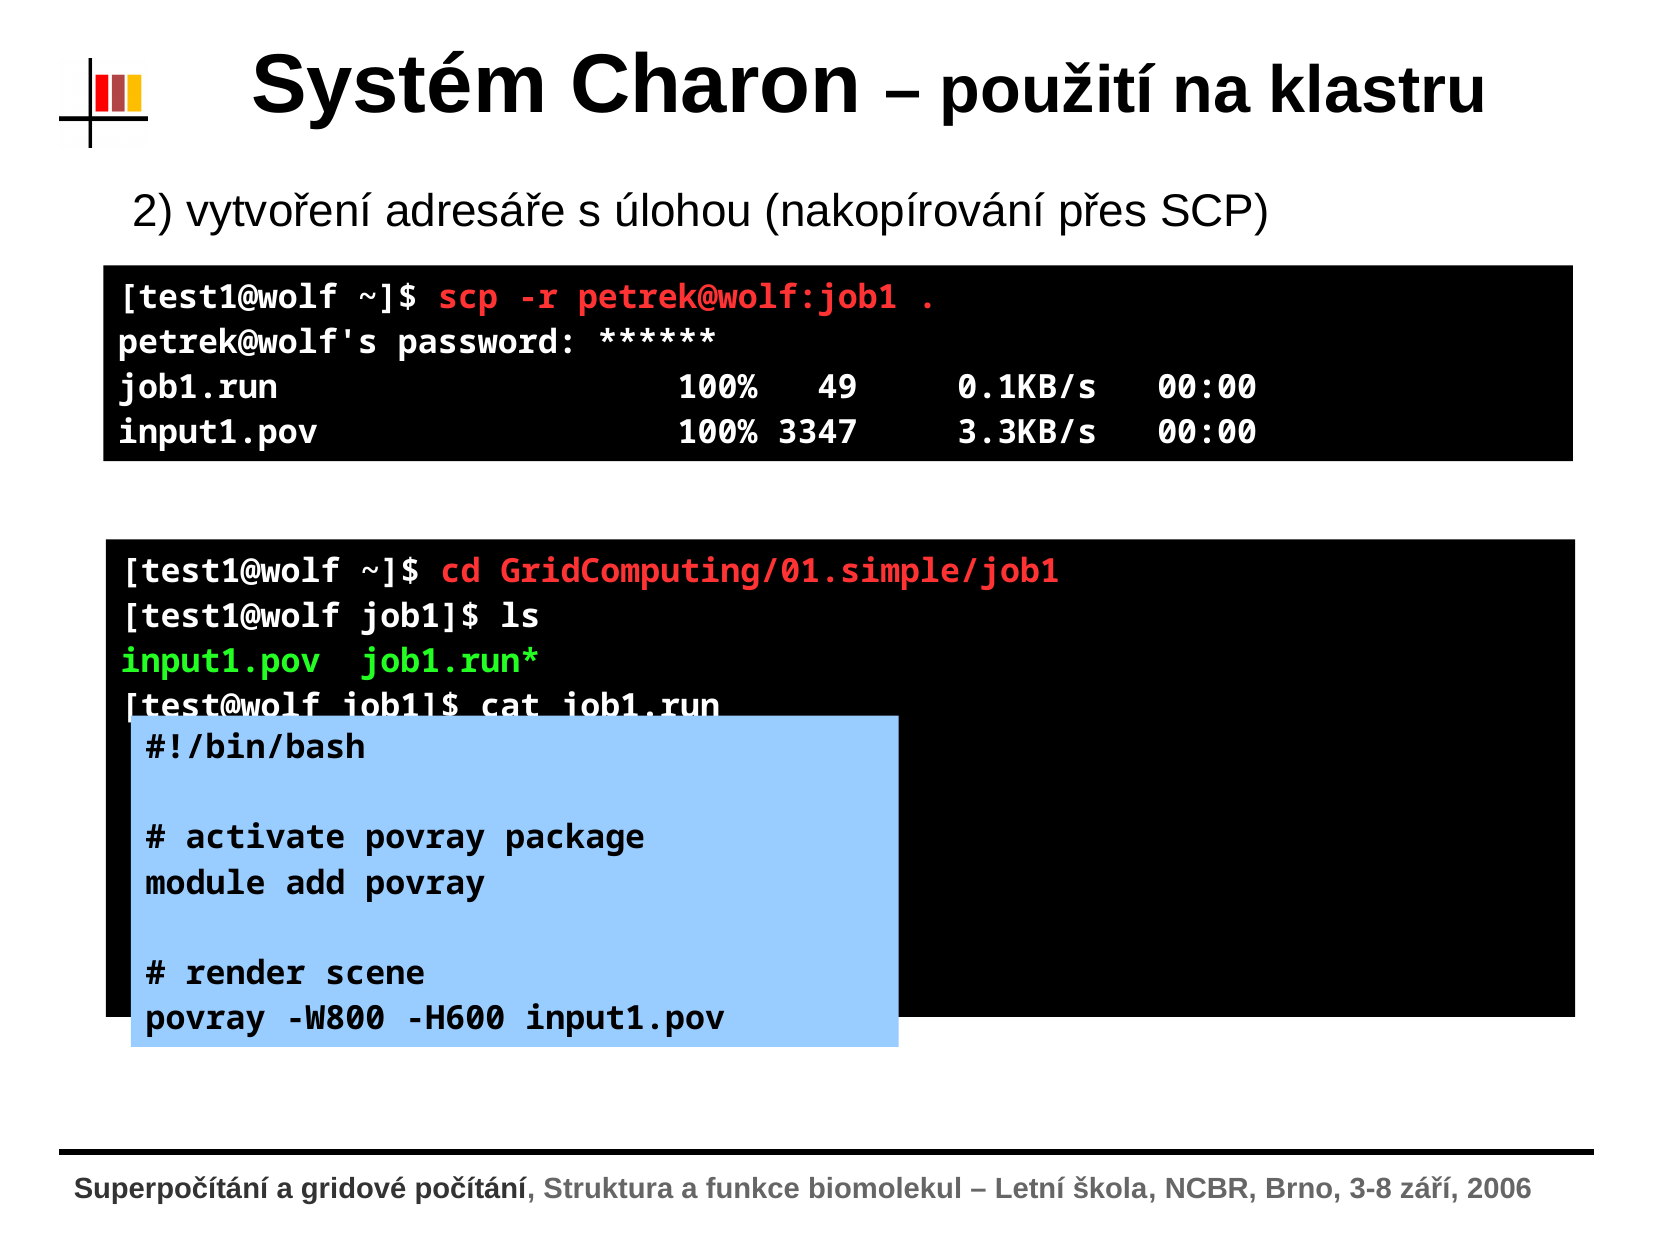

Systém Charon – použití na klastru
2) vytvoření adresáře s úlohou (nakopírování přes SCP)
3) vytvoření spouštěcího skriptu pro úlohu
[test1@wolf ~]$ scp -r petrek@wolf:job1 .
petrek@wolf's password: ******
job1.run 100% 49 0.1KB/s 00:00
input1.pov 100% 3347 3.3KB/s 00:00
[test1@wolf ~]$ cd GridComputing/01.simple/job1
[test1@wolf job1]$ ls
input1.pov job1.run*
[test@wolf job1]$ cat job1.run
#!/bin/bash
# activate povray package
module add povray
# render scene
povray -W800 -H600 input1.pov
Superpočítání a gridové počítání, Struktura a funkce biomolekul – Letní škola, NCBR, Brno, 3-8 září, 2006